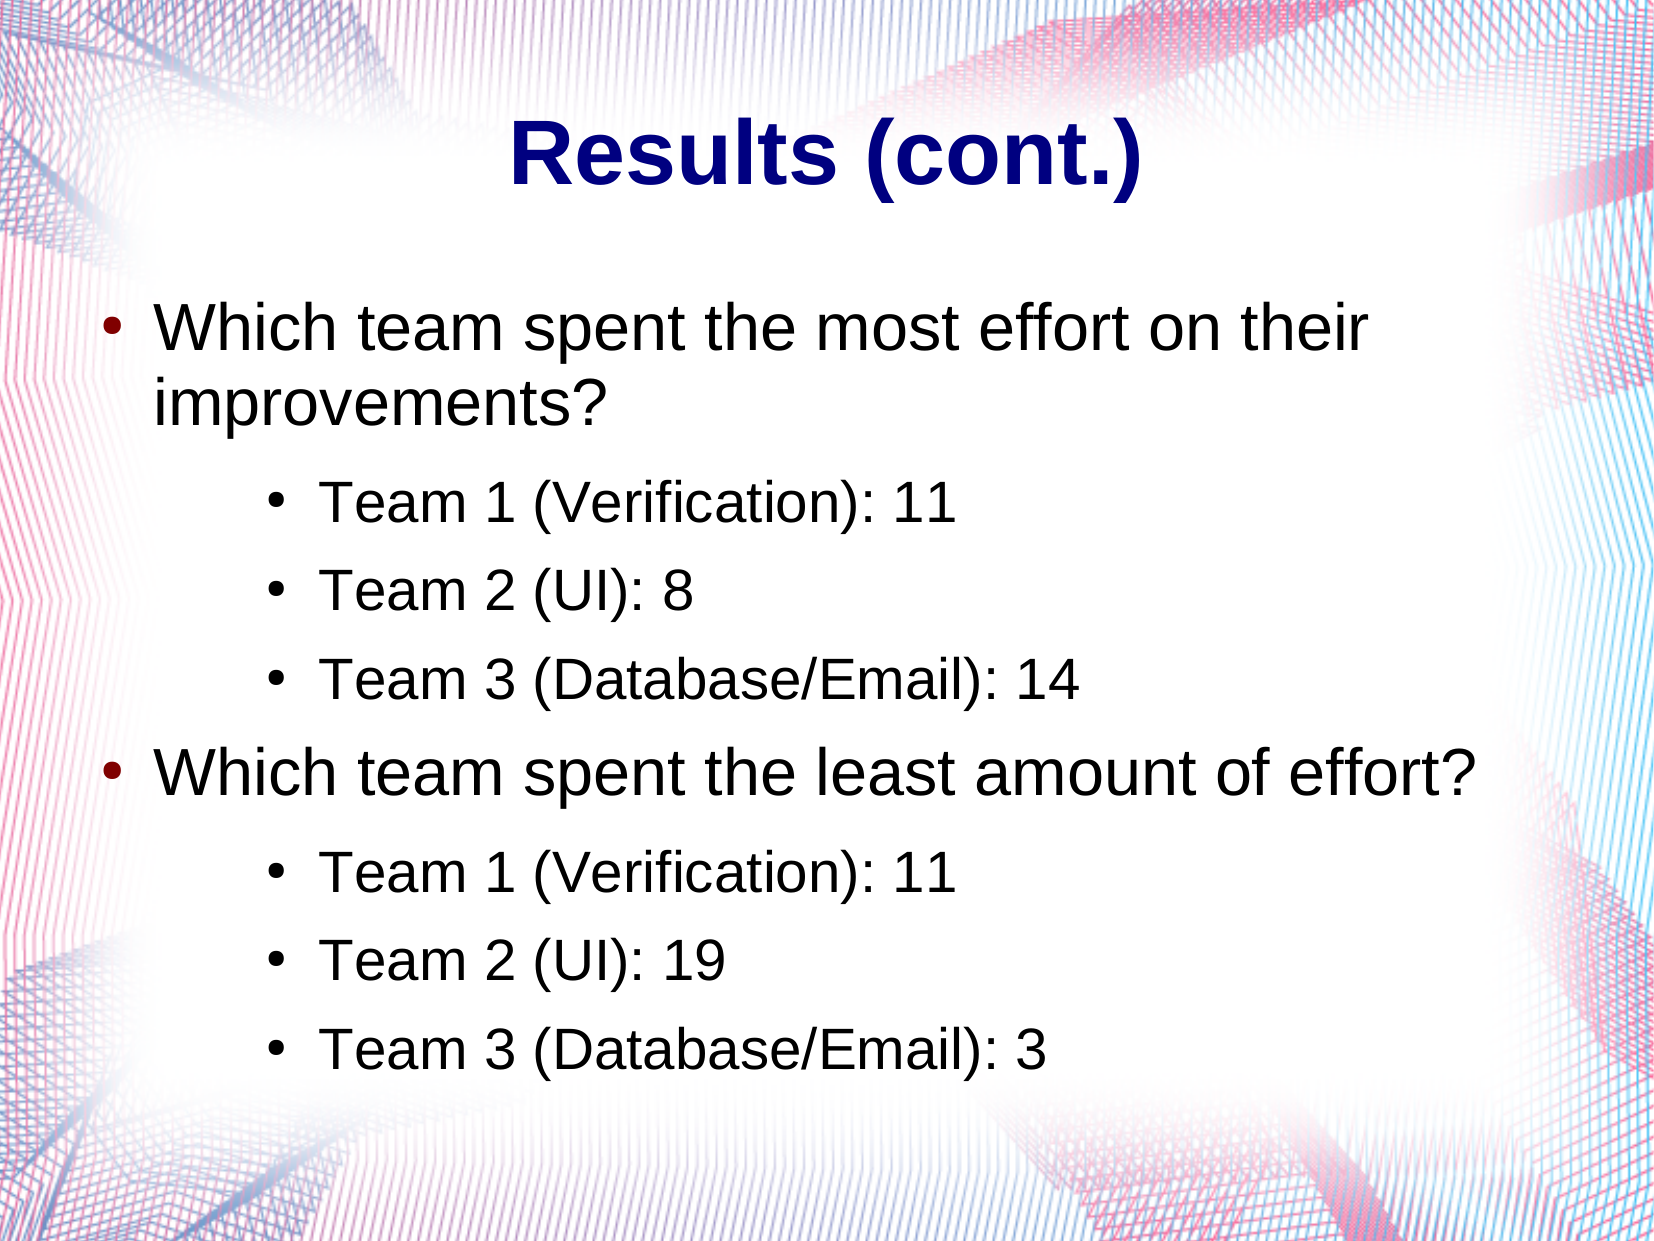

# Results (cont.)
Which team spent the most effort on their improvements?
Team 1 (Verification): 11
Team 2 (UI): 8
Team 3 (Database/Email): 14
Which team spent the least amount of effort?
Team 1 (Verification): 11
Team 2 (UI): 19
Team 3 (Database/Email): 3